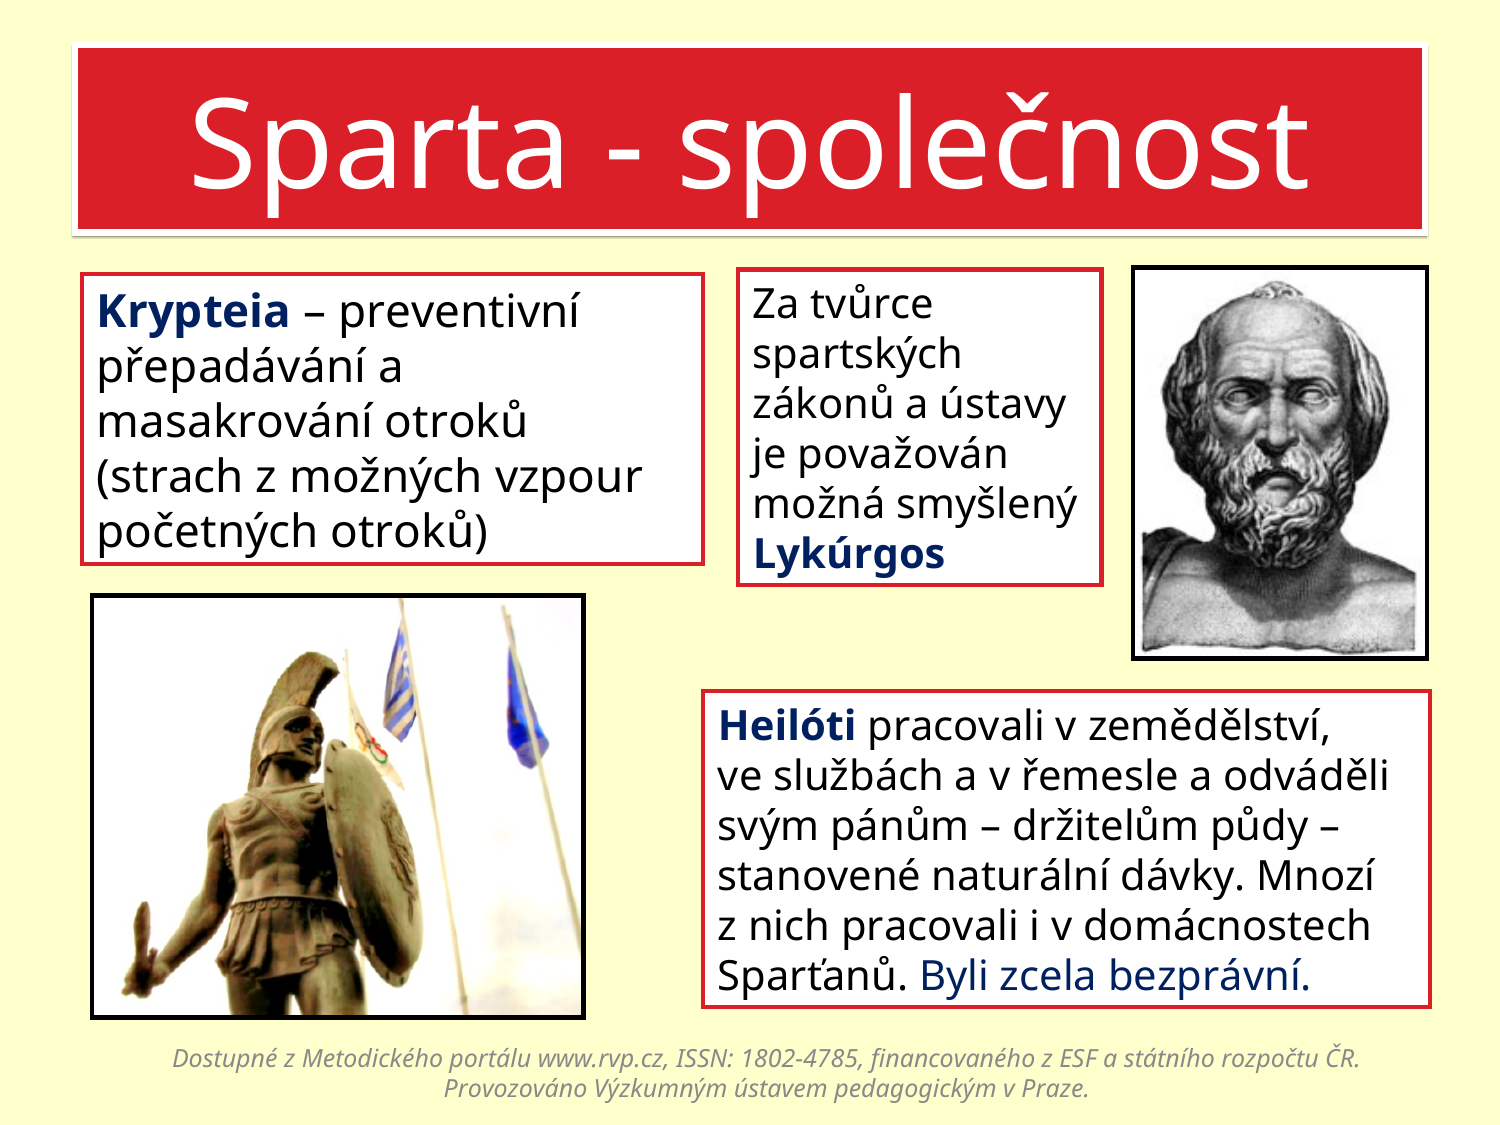

Sparta - společnost
Za tvůrce spartských zákonů a ústavy je považován možná smyšlený Lykúrgos
# Krypteia – preventivní přepadávání a masakrování otroků (strach z možných vzpour početných otroků)
Heilóti pracovali v zemědělství,
ve službách a v řemesle a odváděli svým pánům – držitelům půdy – stanovené naturální dávky. Mnozí
z nich pracovali i v domácnostech Sparťanů. Byli zcela bezprávní.
Dostupné z Metodického portálu www.rvp.cz, ISSN: 1802-4785, financovaného z ESF a státního rozpočtu ČR. Provozováno Výzkumným ústavem pedagogickým v Praze.